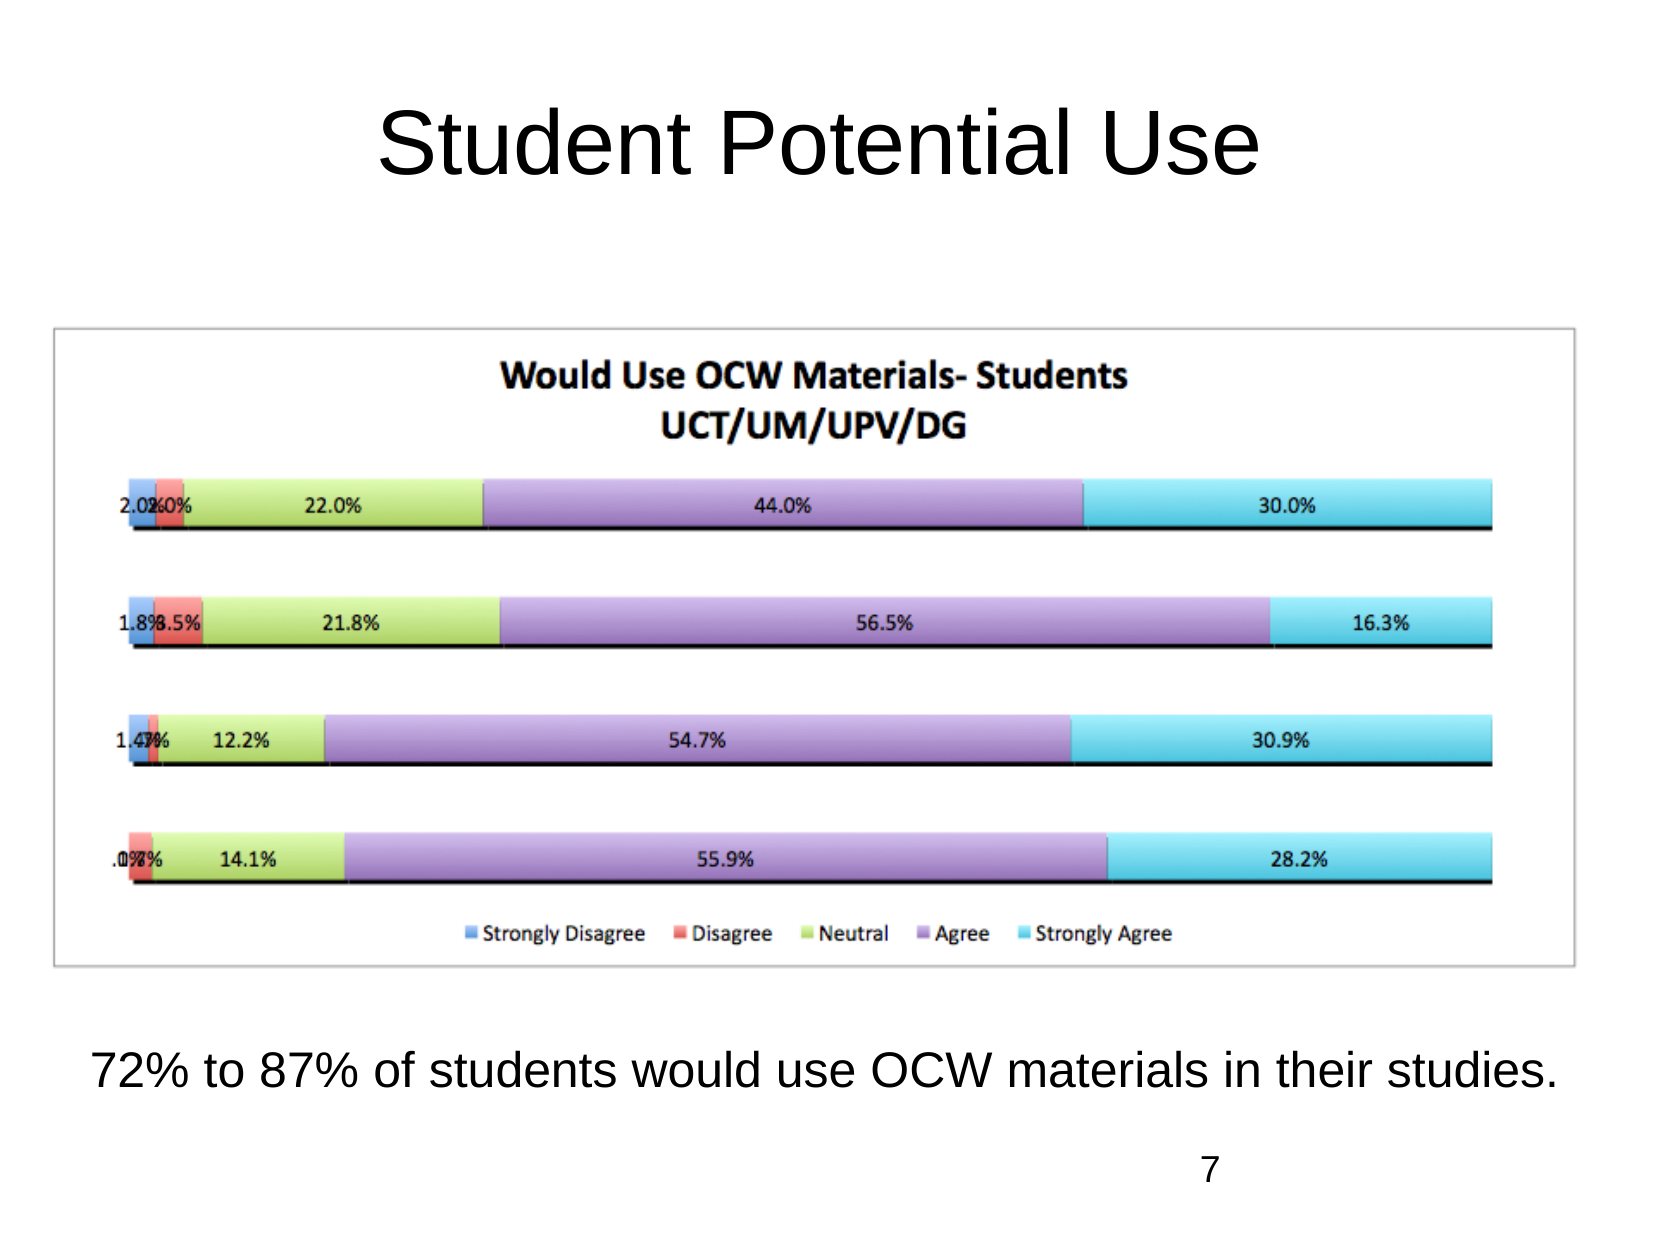

Student Potential Use
72% to 87% of students would use OCW materials in their studies.